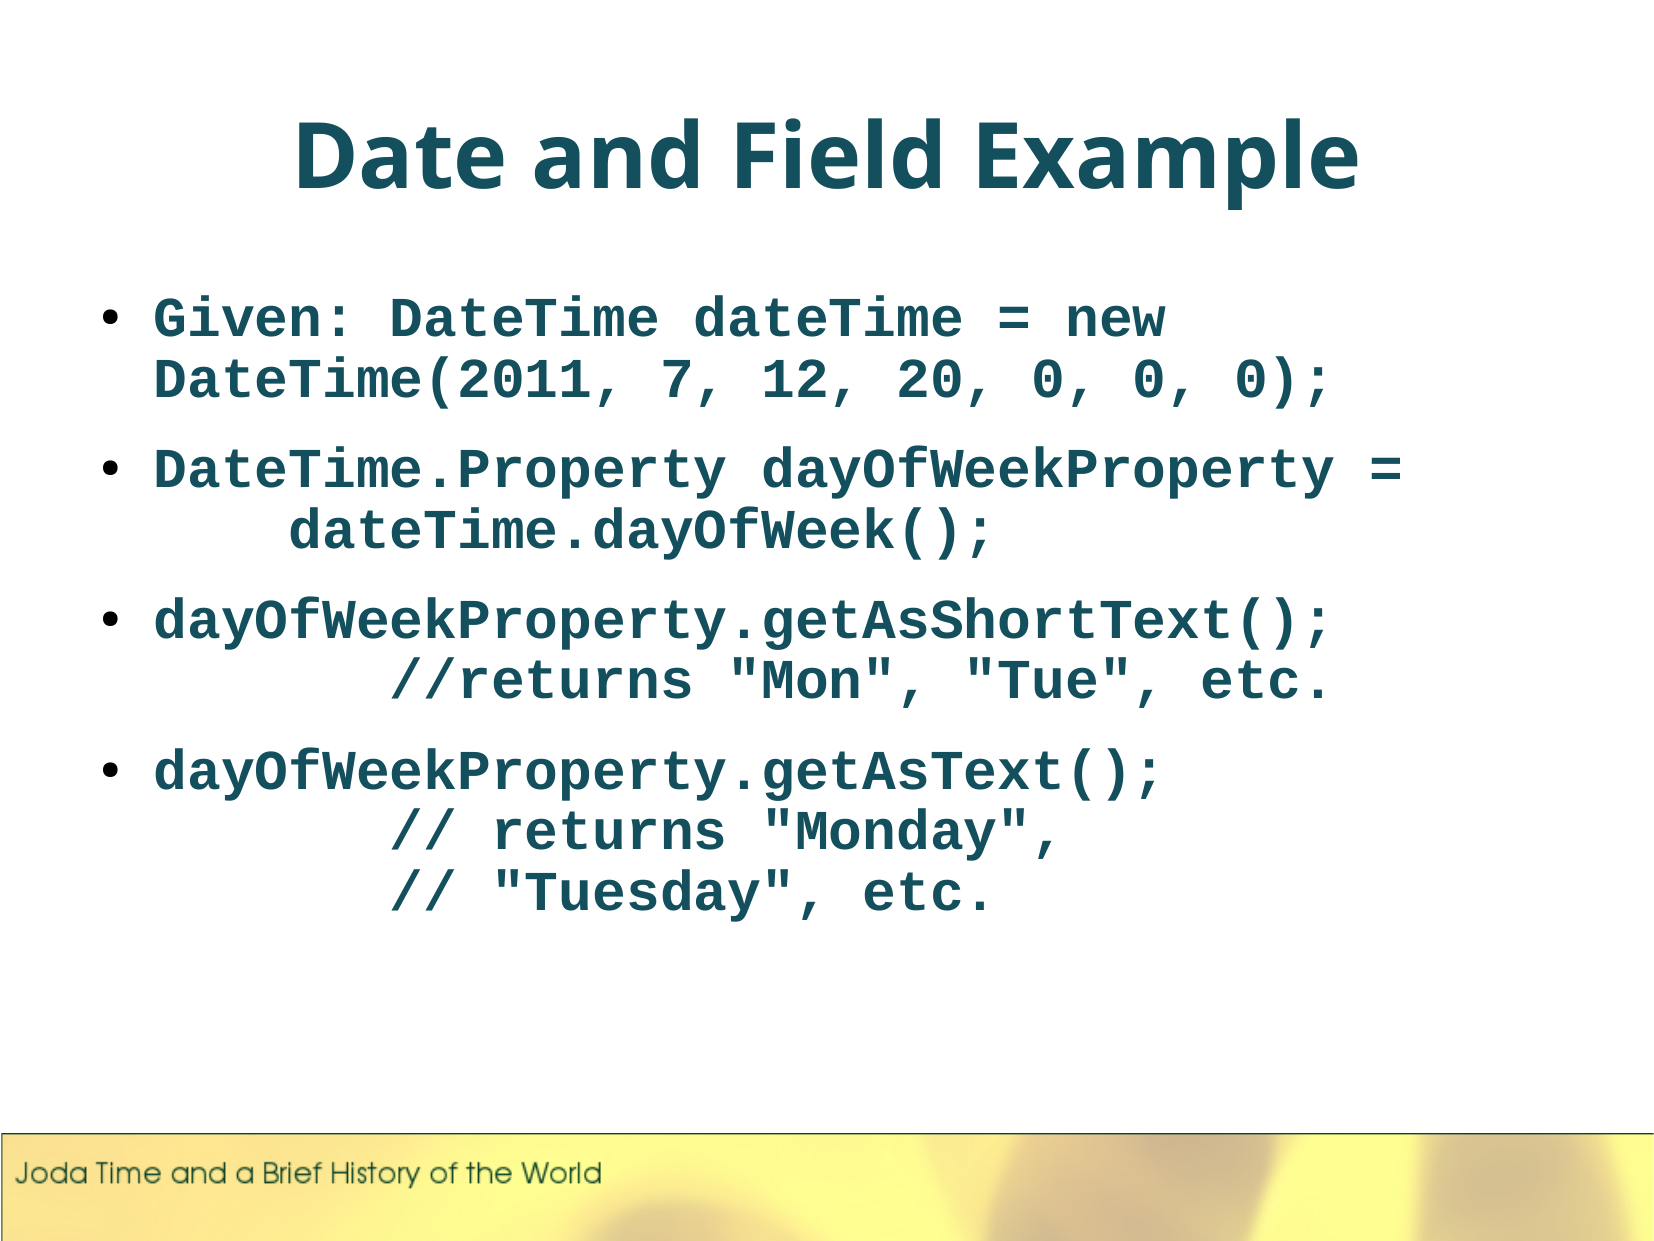

# Date and Field Example
Given: DateTime dateTime = new DateTime(2011, 7, 12, 20, 0, 0, 0);
DateTime.Property dayOfWeekProperty =
    dateTime.dayOfWeek();
dayOfWeekProperty.getAsShortText();
       //returns "Mon", "Tue", etc.
dayOfWeekProperty.getAsText();
       // returns "Monday",
       // "Tuesday", etc.